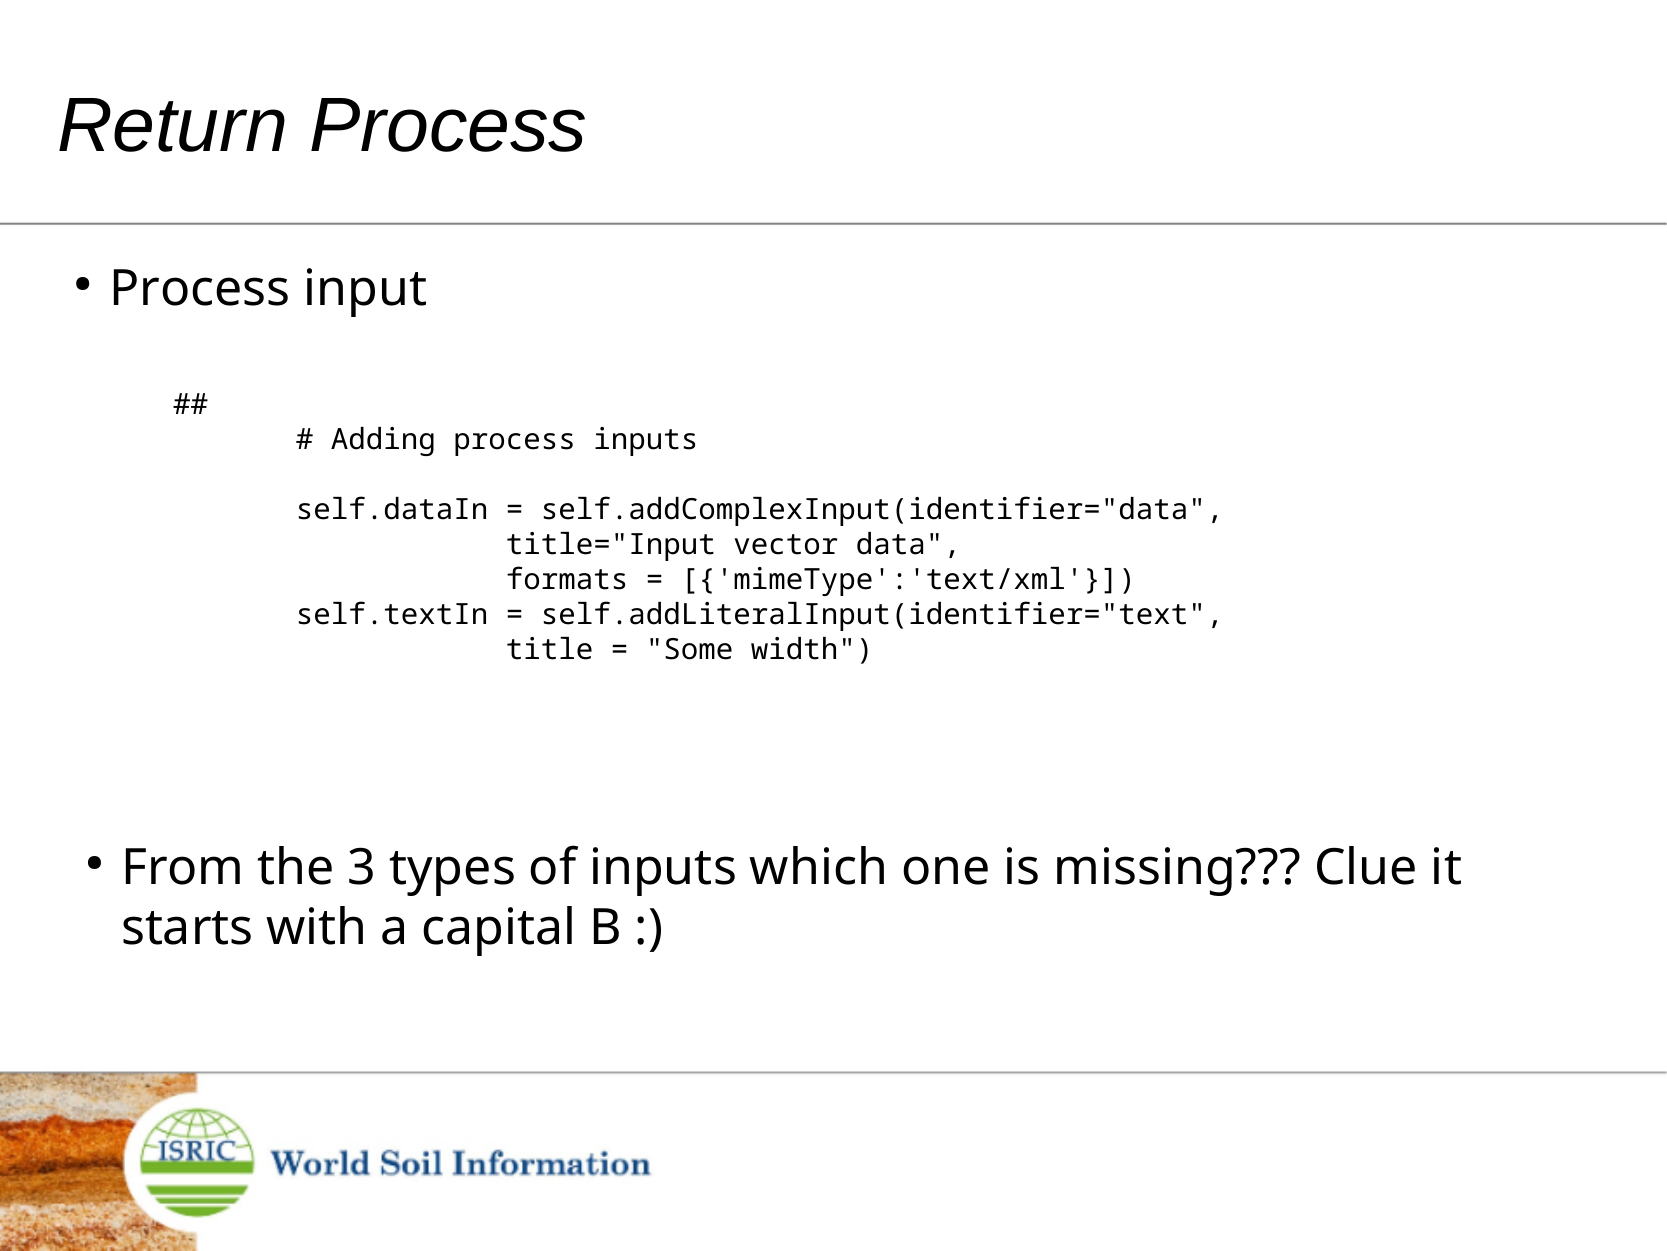

Return Process
Process input
 ##
 # Adding process inputs
 self.dataIn = self.addComplexInput(identifier="data",
 title="Input vector data",
 formats = [{'mimeType':'text/xml'}])
 self.textIn = self.addLiteralInput(identifier="text",
 title = "Some width")
From the 3 types of inputs which one is missing??? Clue it starts with a capital B :)
#